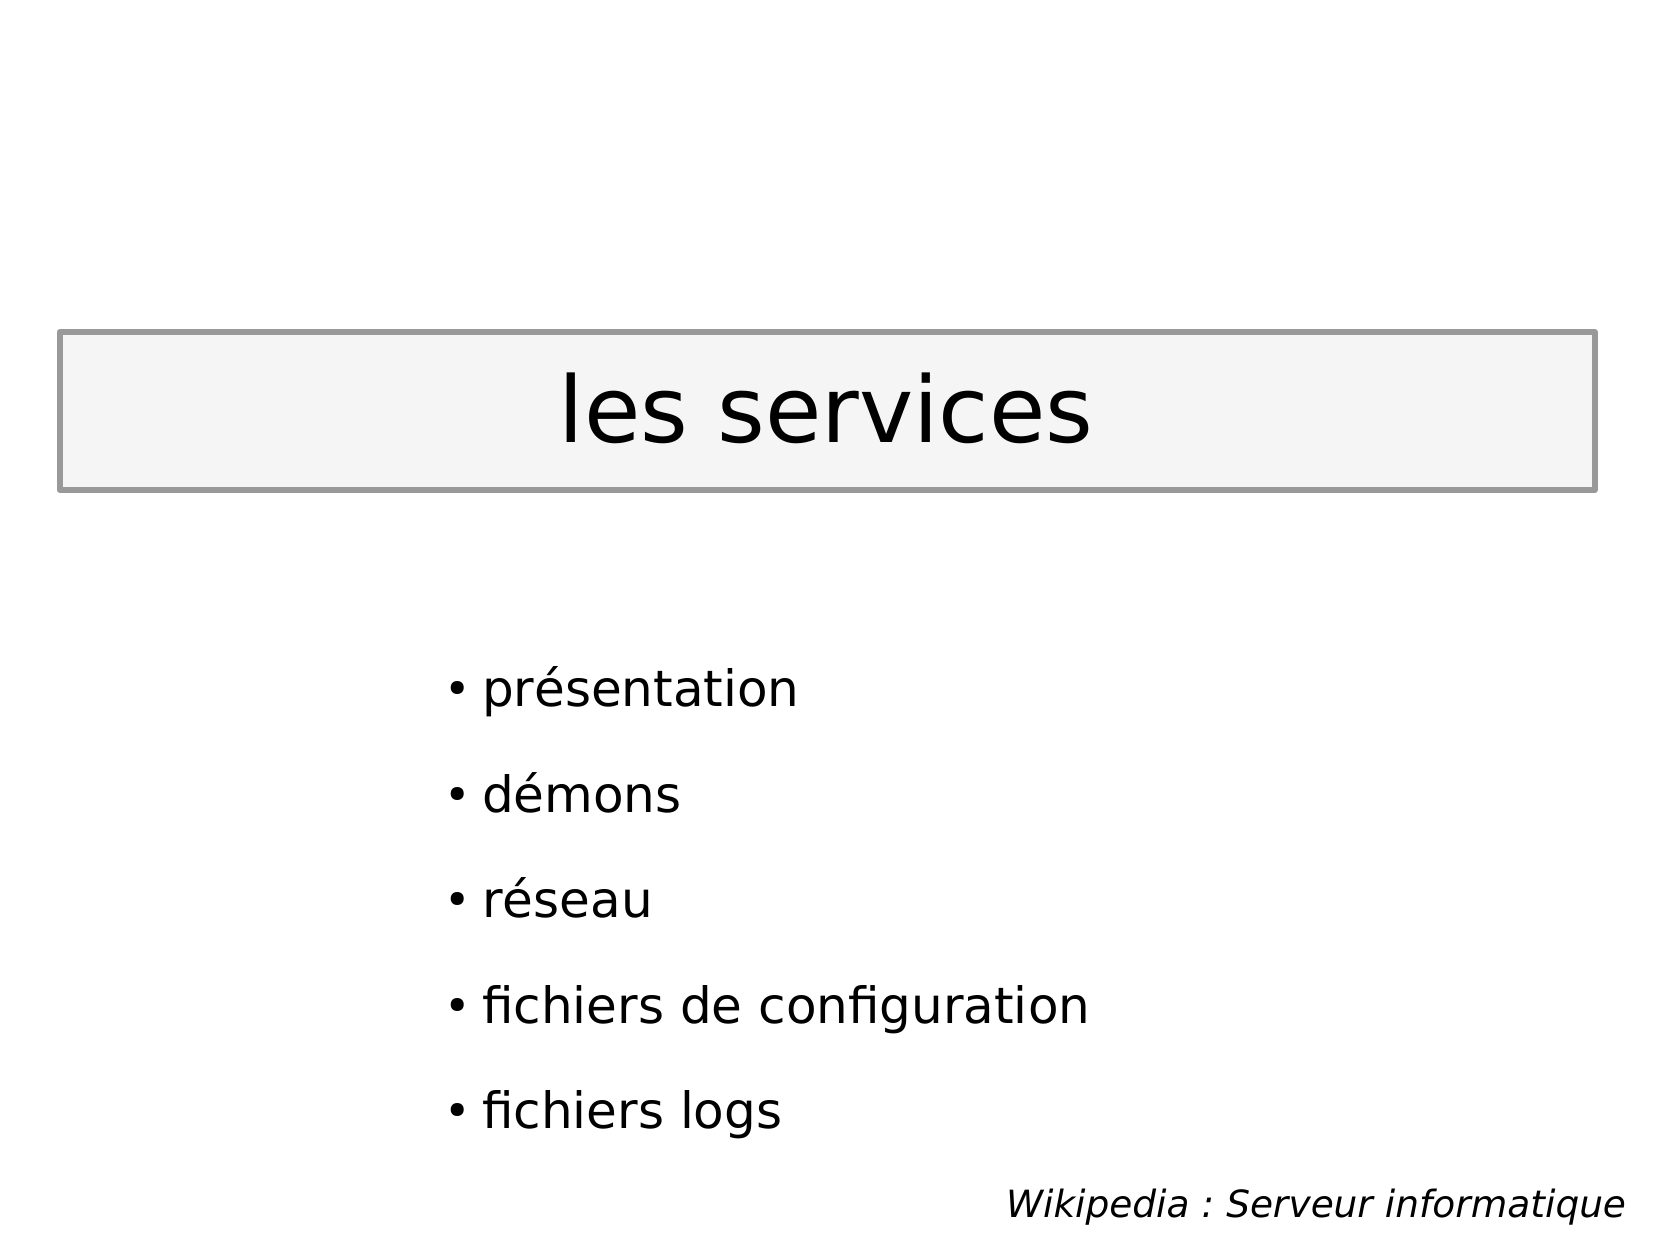

# les services
 présentation
 démons
 réseau
 fichiers de configuration
 fichiers logs
Wikipedia : Serveur informatique